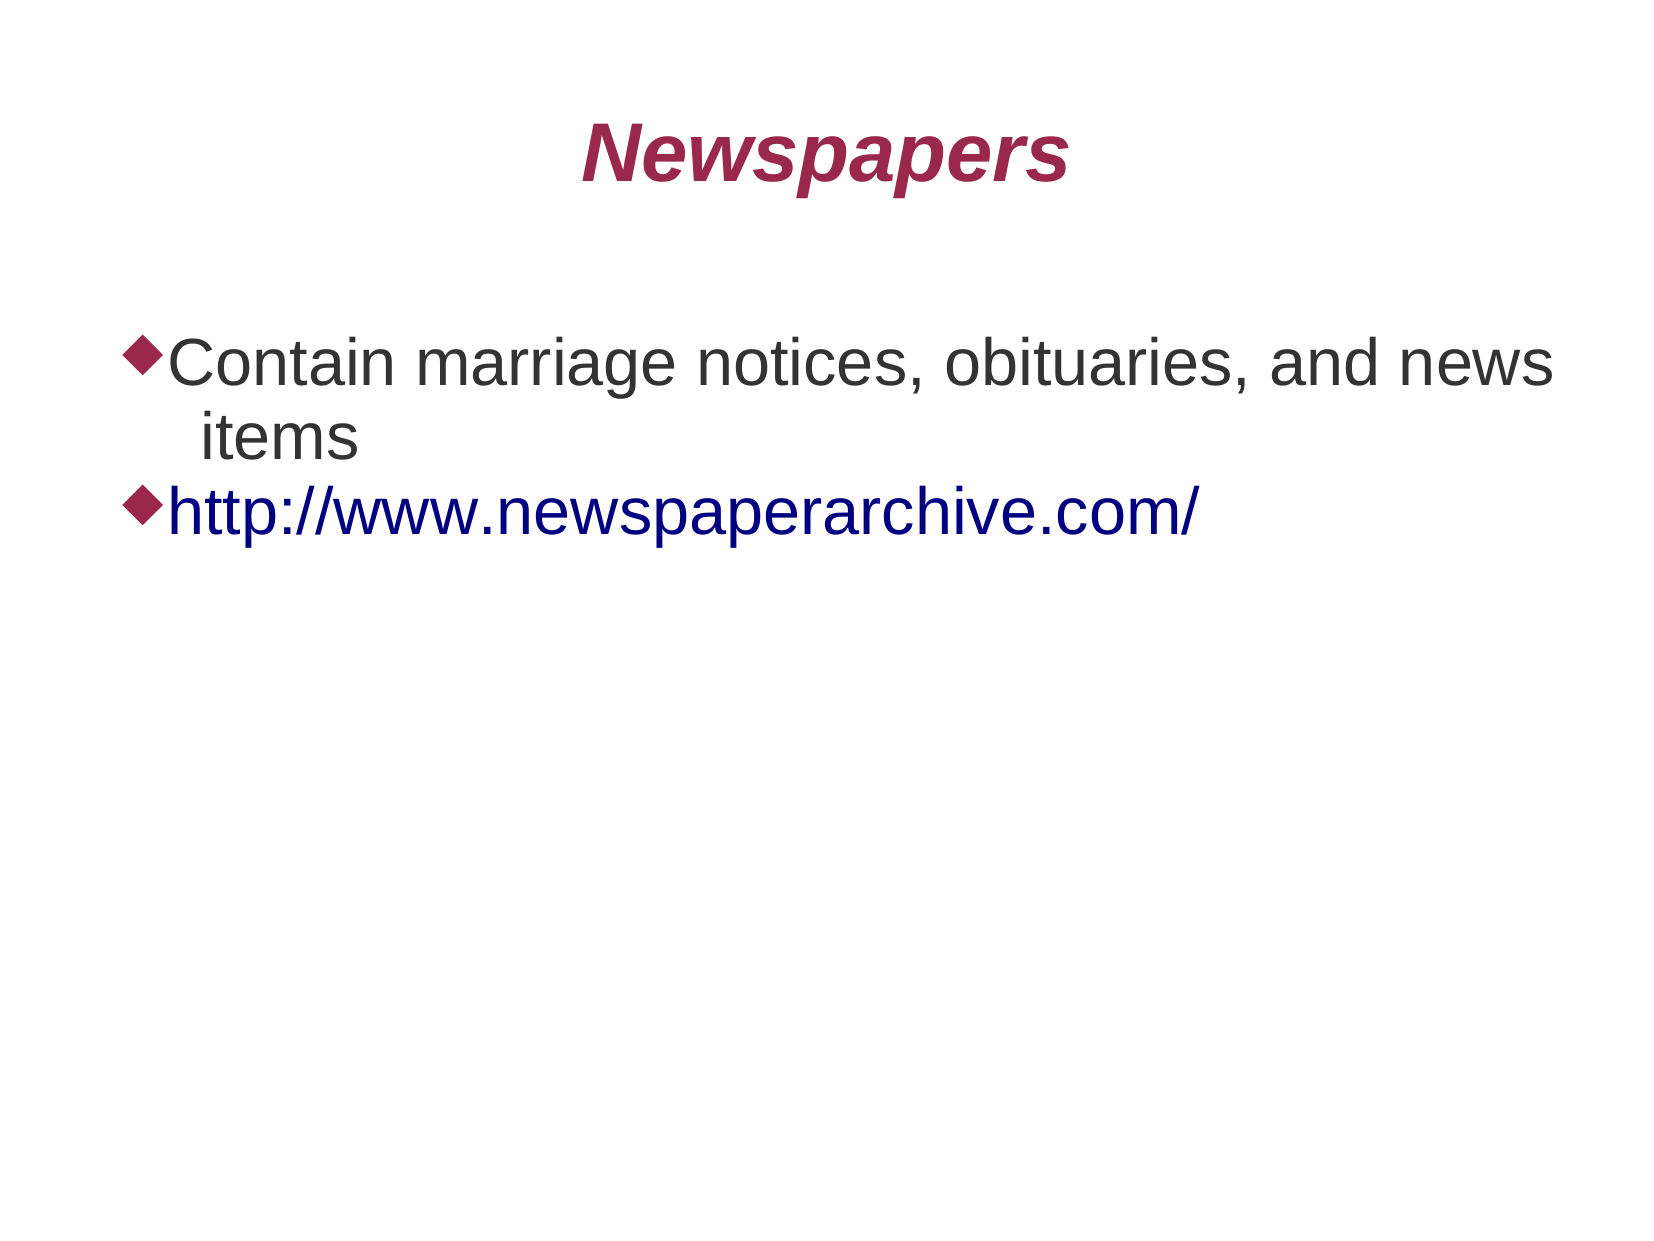

# Newspapers
Contain marriage notices, obituaries, and news items
http://www.newspaperarchive.com/